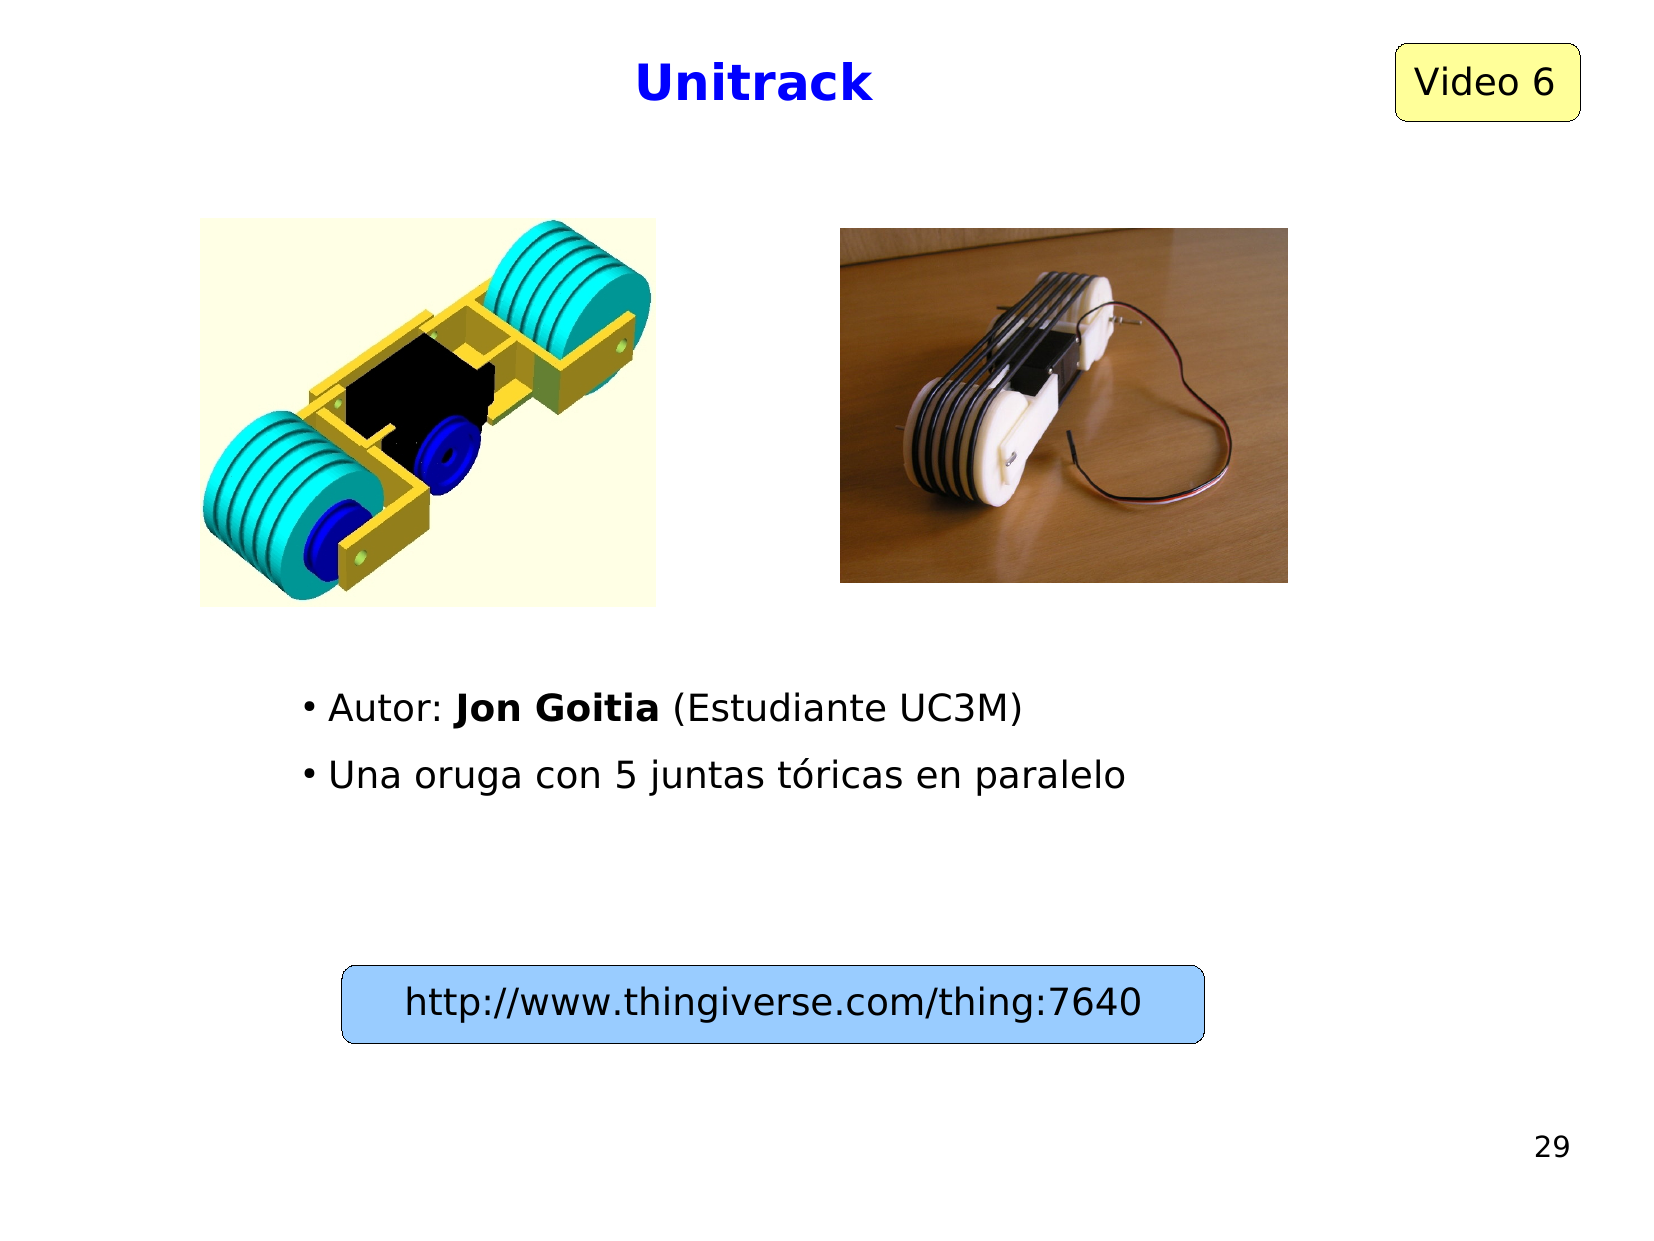

Unitrack
Video 6
 Autor: Jon Goitia (Estudiante UC3M)
 Una oruga con 5 juntas tóricas en paralelo
http://www.thingiverse.com/thing:7640
29